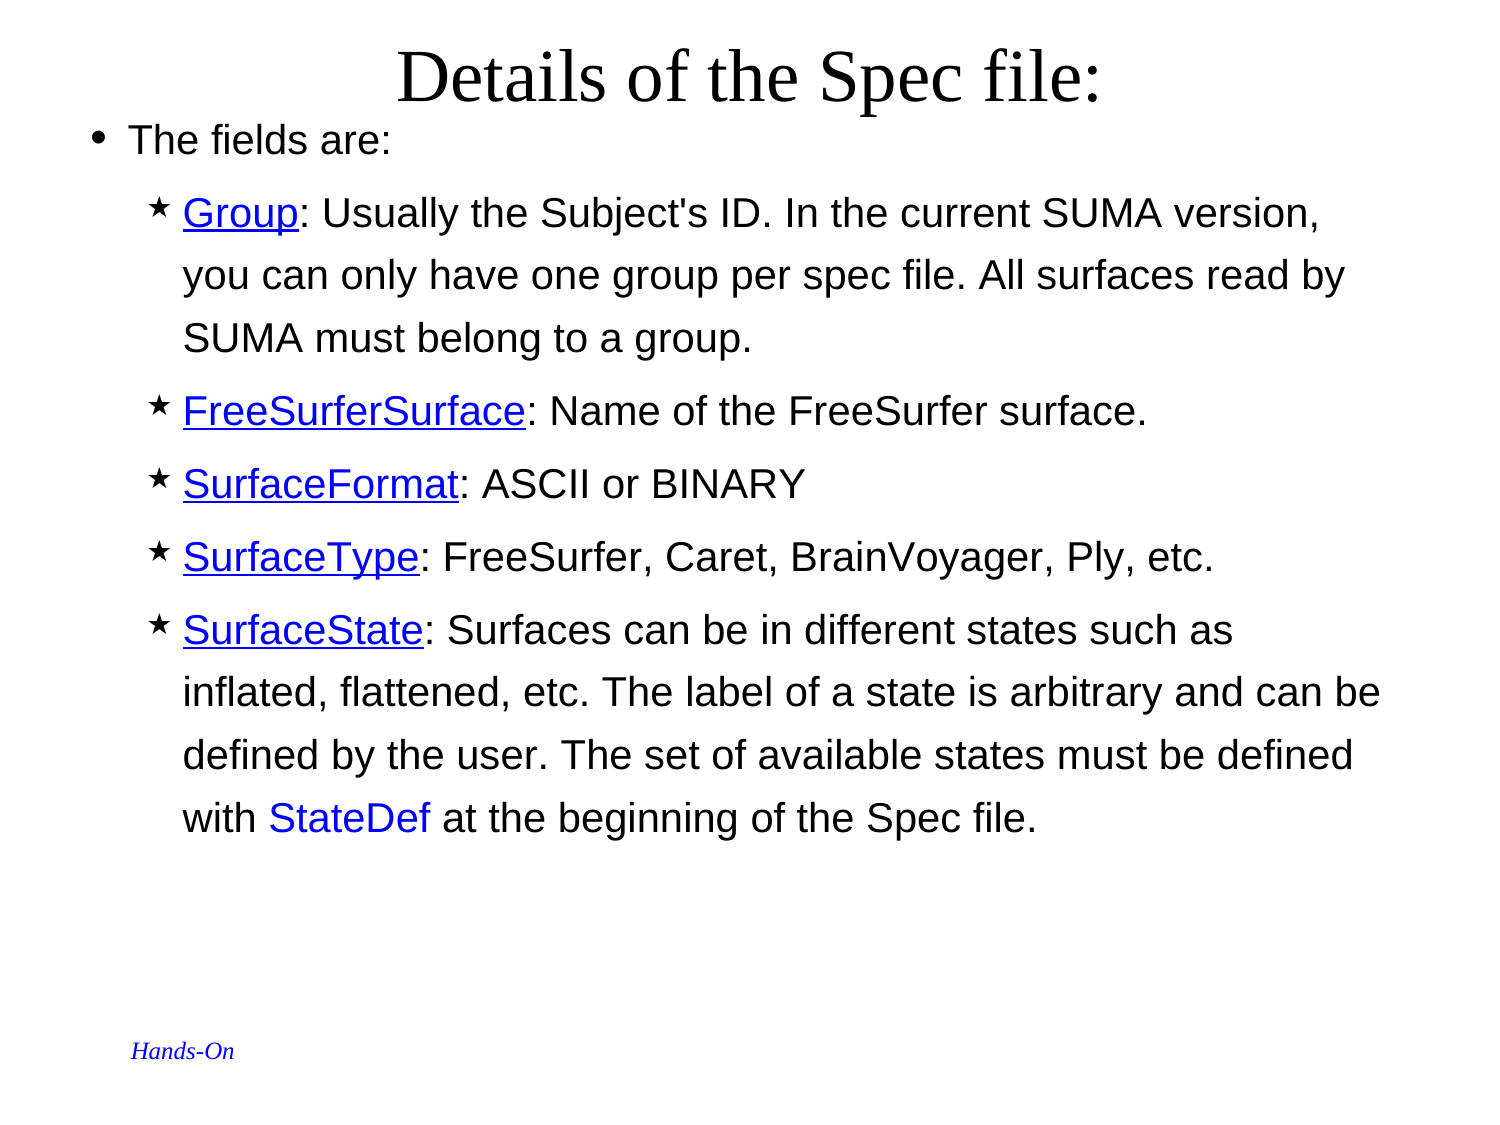

# Details of the Spec file:
The fields are:
Group: Usually the Subject's ID. In the current SUMA version, you can only have one group per spec file. All surfaces read by SUMA must belong to a group.
FreeSurferSurface: Name of the FreeSurfer surface.
SurfaceFormat: ASCII or BINARY
SurfaceType: FreeSurfer, Caret, BrainVoyager, Ply, etc.
SurfaceState: Surfaces can be in different states such as inflated, flattened, etc. The label of a state is arbitrary and can be defined by the user. The set of available states must be defined with StateDef at the beginning of the Spec file.
Hands-On